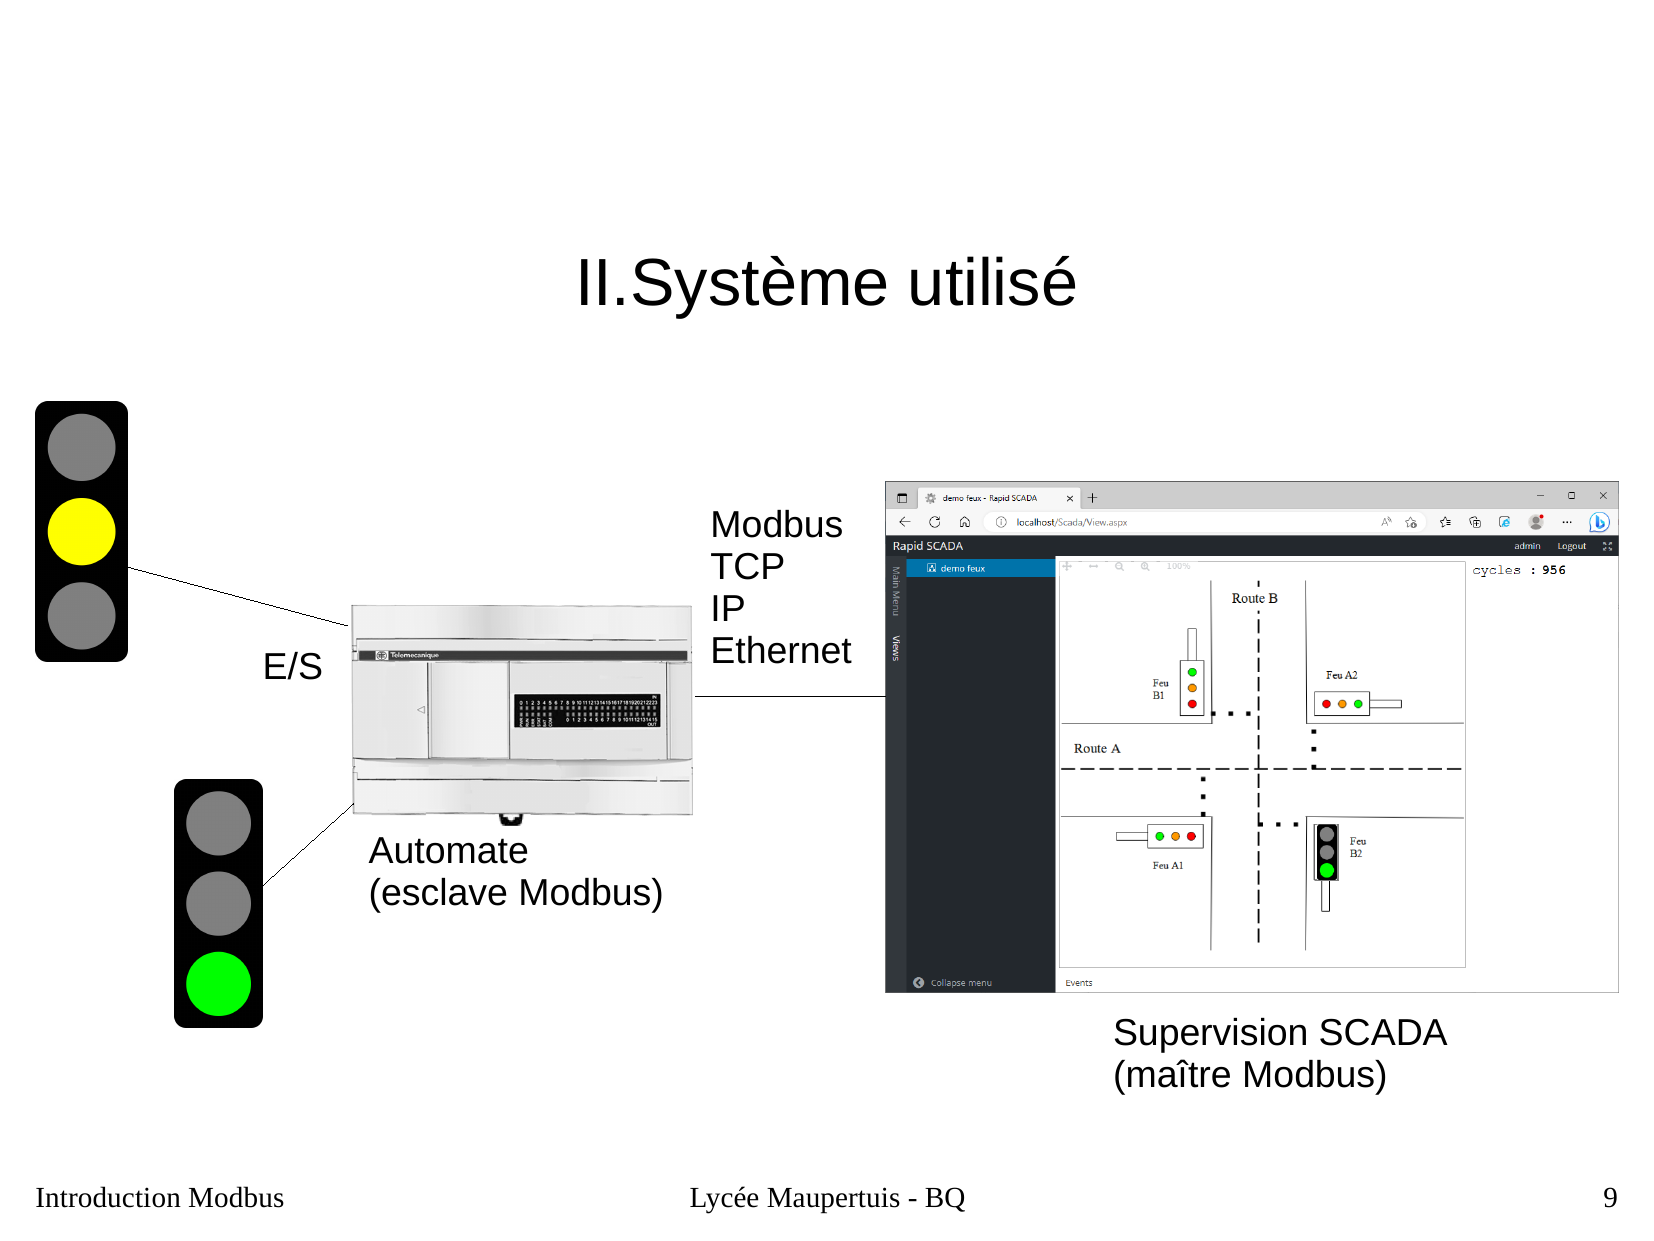

# Système utilisé
Modbus
TCP
IP
Ethernet
E/S
Automate
(esclave Modbus)
Supervision SCADA (maître Modbus)
Introduction Modbus
Lycée Maupertuis - BQ
9